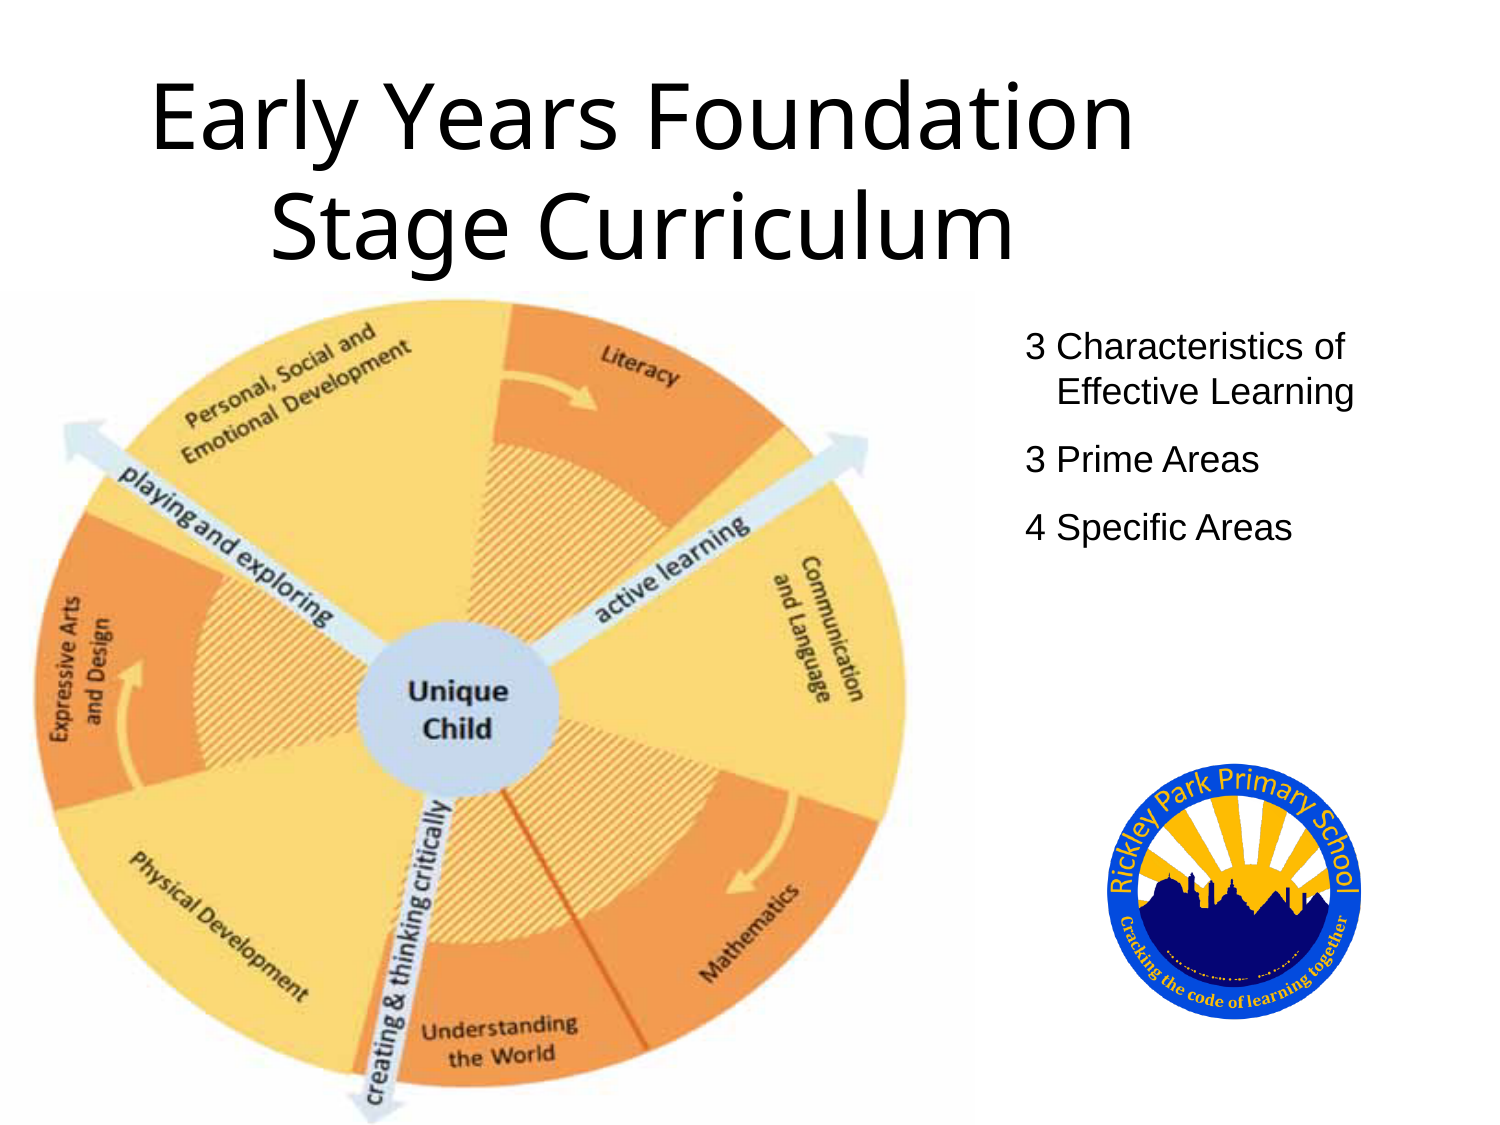

# Early Years Foundation Stage Curriculum
3 Characteristics of Effective Learning
3 Prime Areas
4 Specific Areas